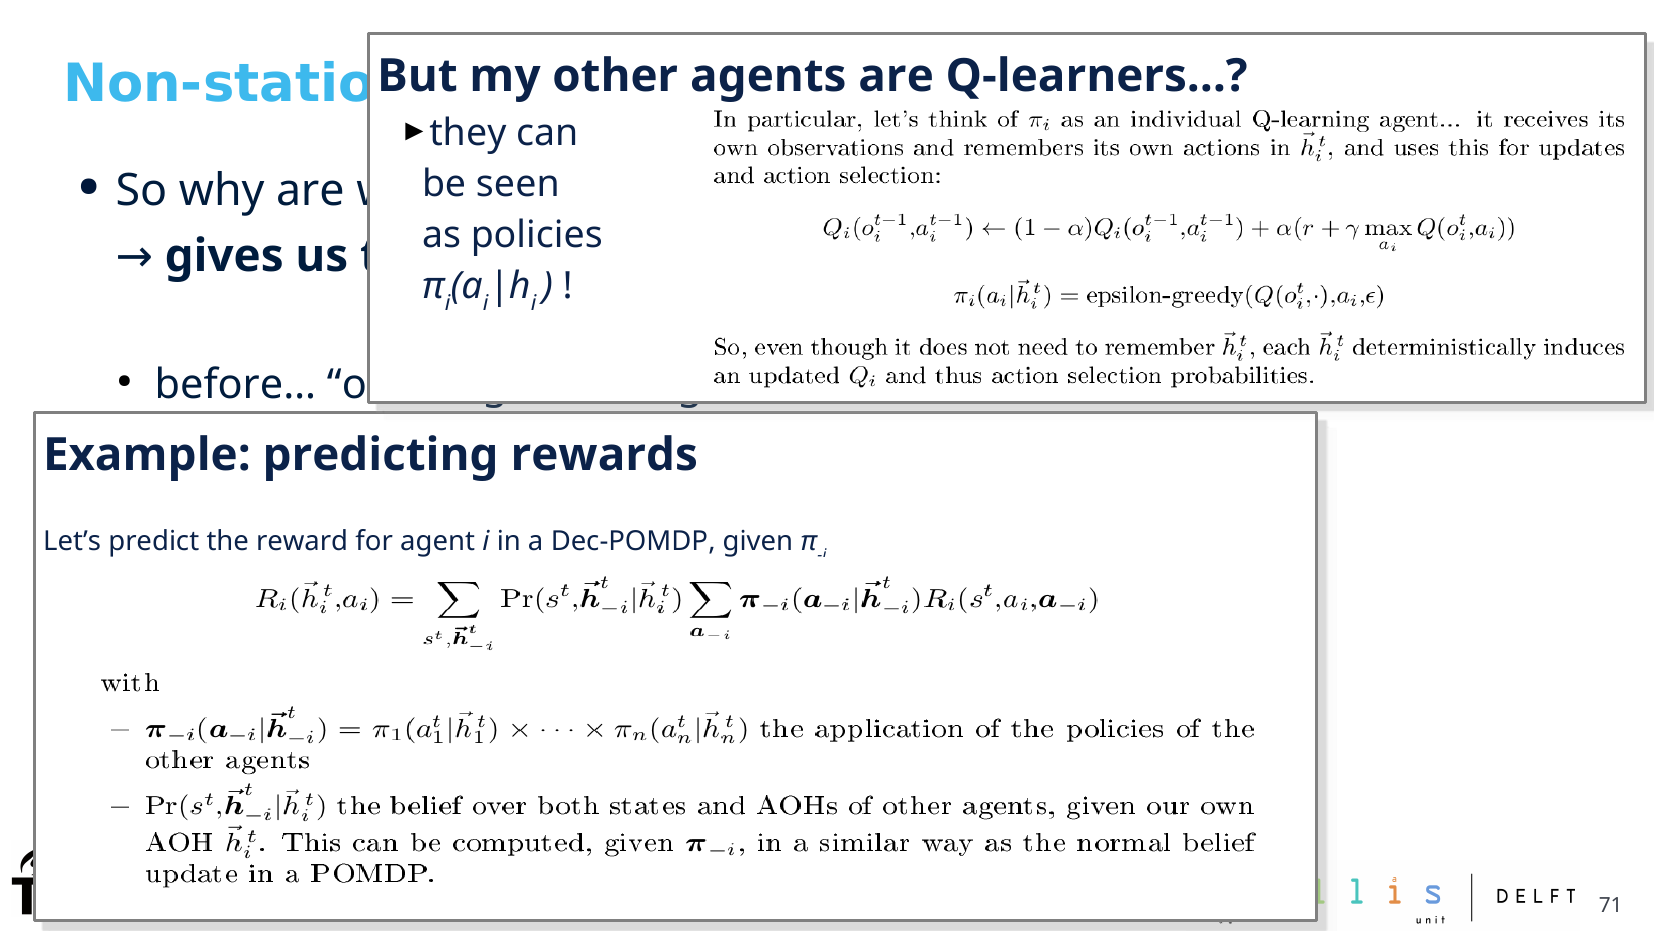

# Non-stationarity revisited...
But my other agents are Q-learners…?
they can
be seen
as policies
πi(ai|hi ) !
So why are we talking about Dec-POMDPs…?
→ gives us the tools to formalize ‘non-stationarity’
before… “other agent changes”
but could not specify how...
the other agent changes due to individual observations
but individual learners do not represent those…!
Example: predicting rewards
Let’s predict the reward for agent i in a Dec-POMDP, given π-i
Amato&Oliehoek - Cooperative MARL